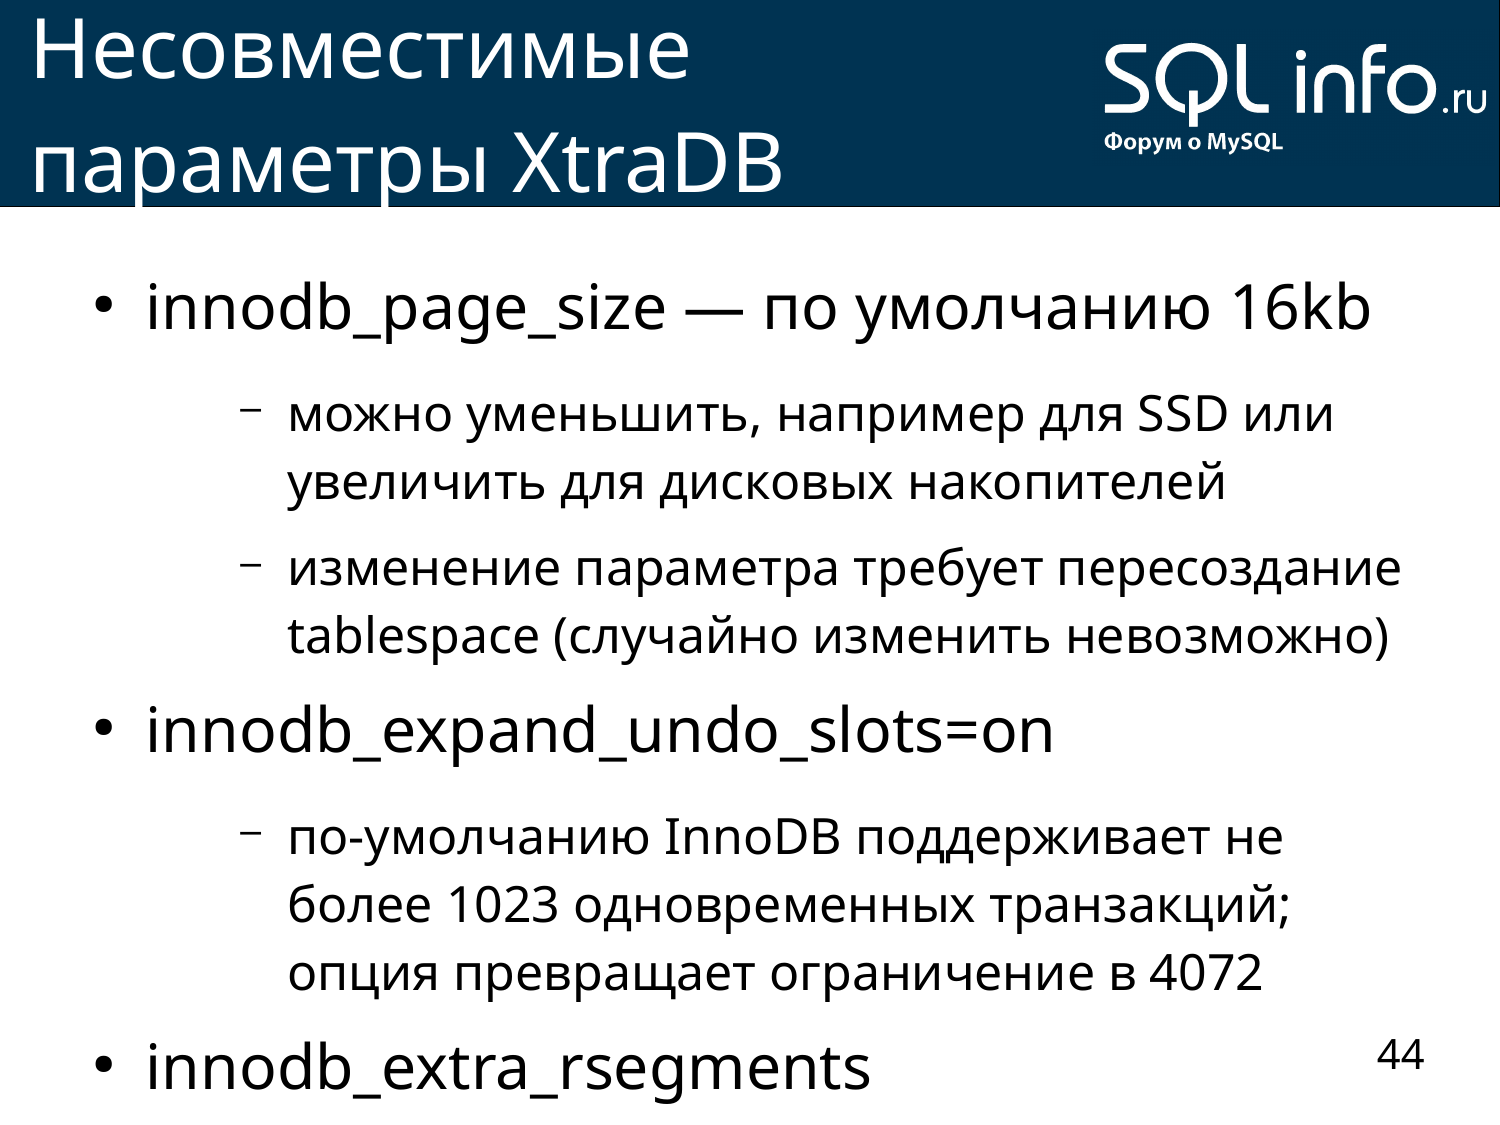

# Несовместимые параметры XtraDB
innodb_page_size — по умолчанию 16kb
можно уменьшить, например для SSD или увеличить для дисковых накопителей
изменение параметра требует пересоздание tablespace (случайно изменить невозможно)
innodb_expand_undo_slots=on
по-умолчанию InnoDB поддерживает не более 1023 одновременных транзакций; опция превращает ограничение в 4072
innodb_extra_rsegments
увеличение количества сегментов отката
44